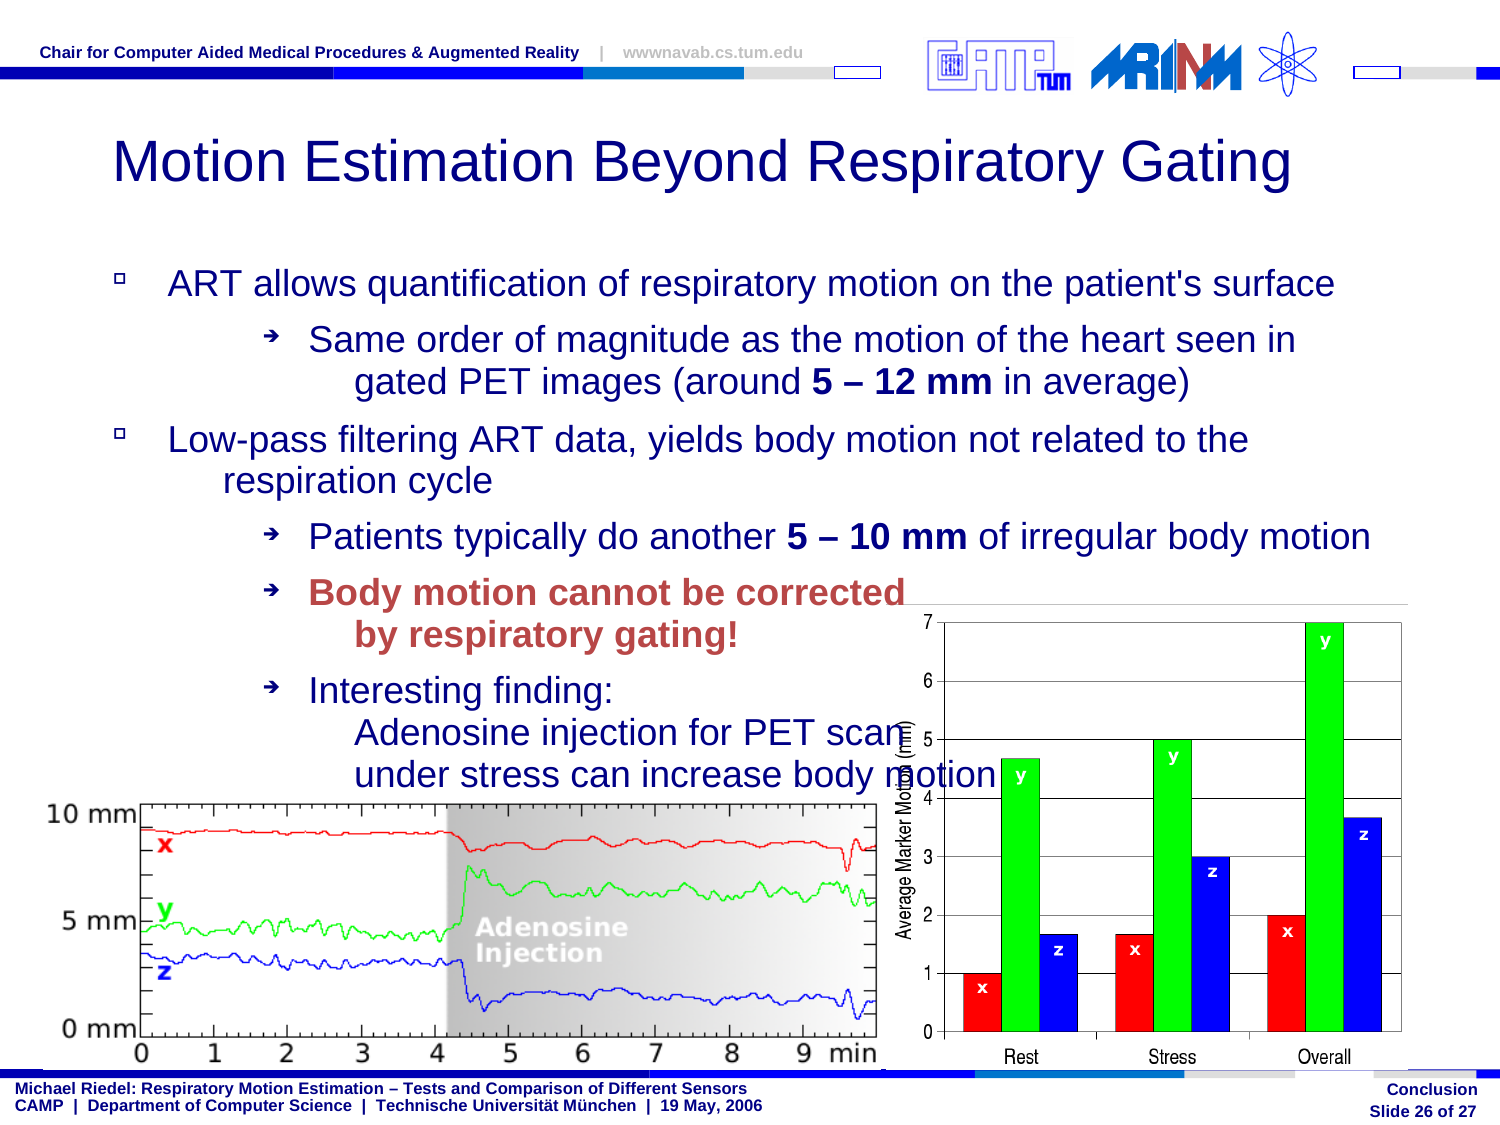

# Motion Estimation Beyond Respiratory Gating
ART allows quantification of respiratory motion on the patient's surface
Same order of magnitude as the motion of the heart seen in gated PET images (around 5 – 12 mm in average)
Low-pass filtering ART data, yields body motion not related to the respiration cycle
Patients typically do another 5 – 10 mm of irregular body motion
Body motion cannot be corrected
by respiratory gating!
Interesting finding:
Adenosine injection for PET scan
under stress can increase body motion
Conclusion